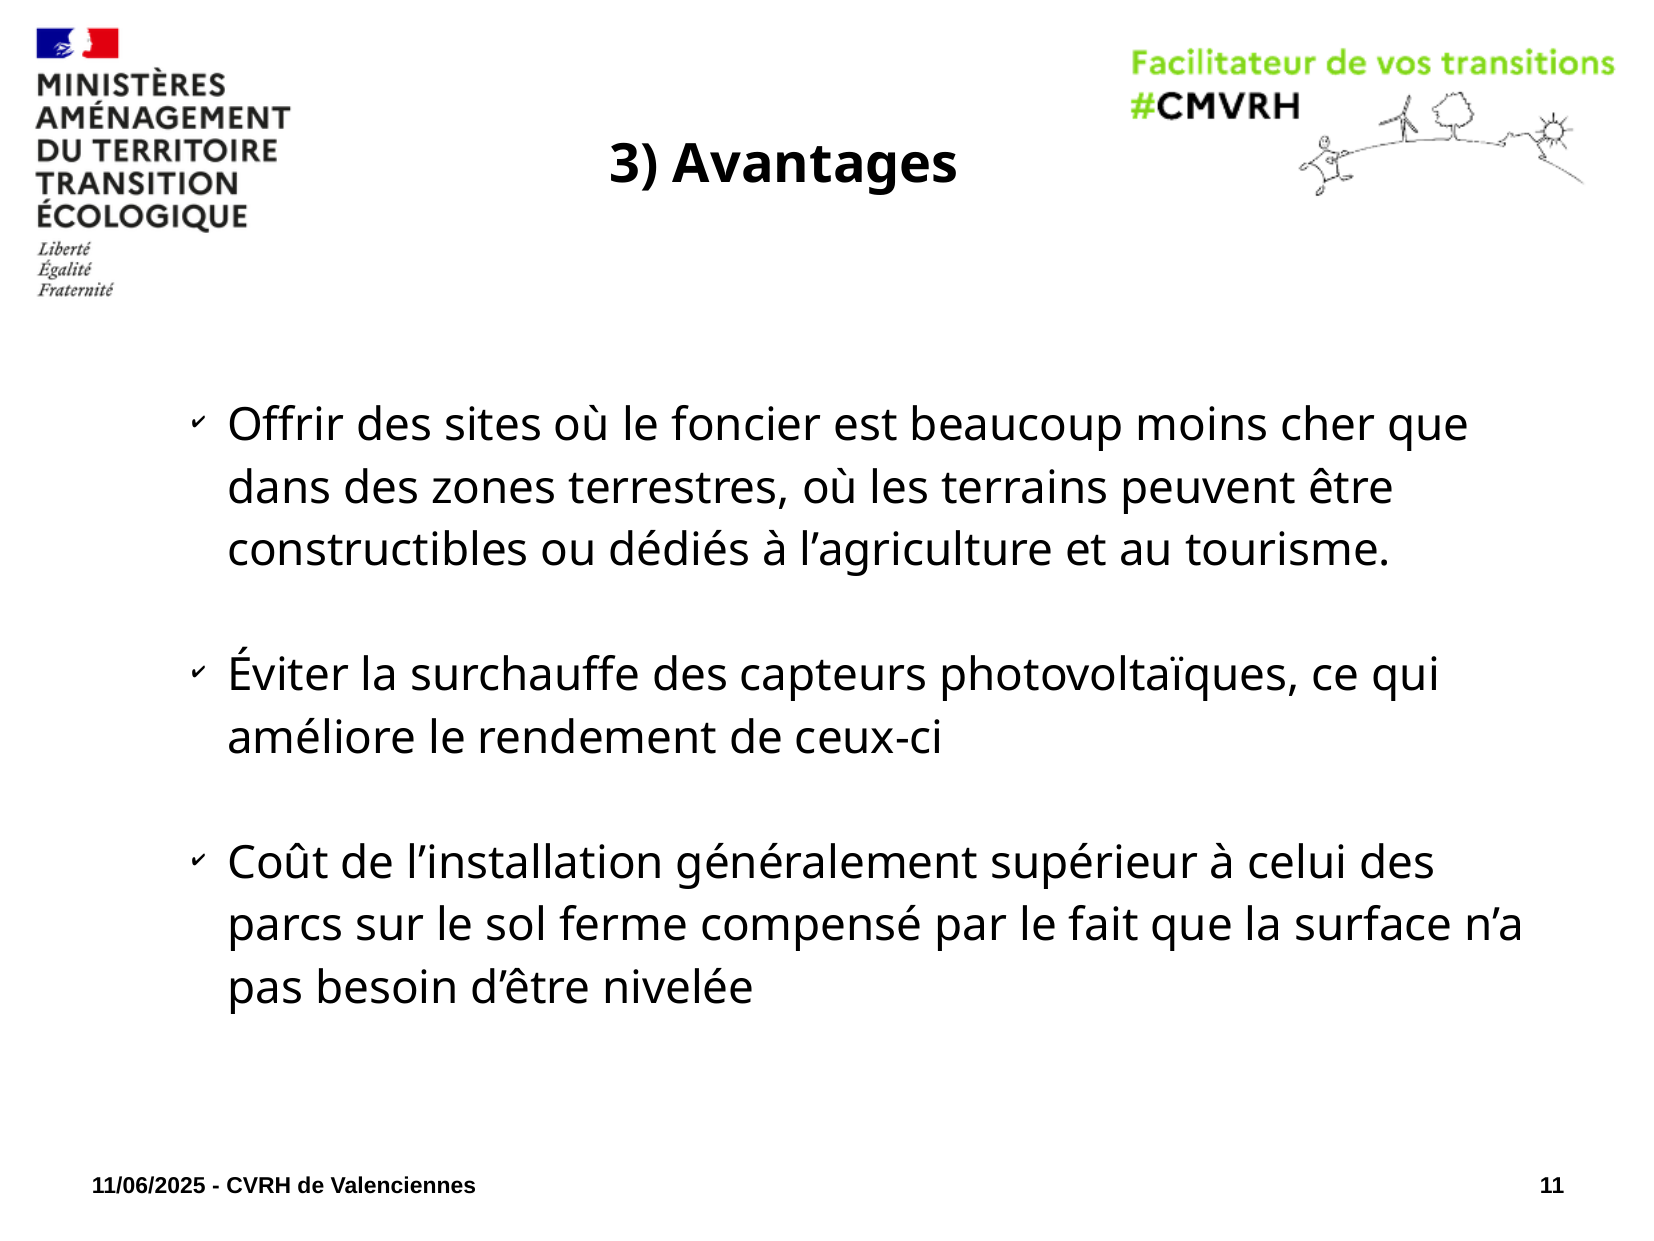

3) Avantages
Offrir des sites où le foncier est beaucoup moins cher que dans des zones terrestres, où les terrains peuvent être constructibles ou dédiés à l’agriculture et au tourisme.
Éviter la surchauffe des capteurs photovoltaïques, ce qui améliore le rendement de ceux-ci
Coût de l’installation généralement supérieur à celui des parcs sur le sol ferme compensé par le fait que la surface n’a pas besoin d’être nivelée
11/06/2025 - CVRH de Valenciennes